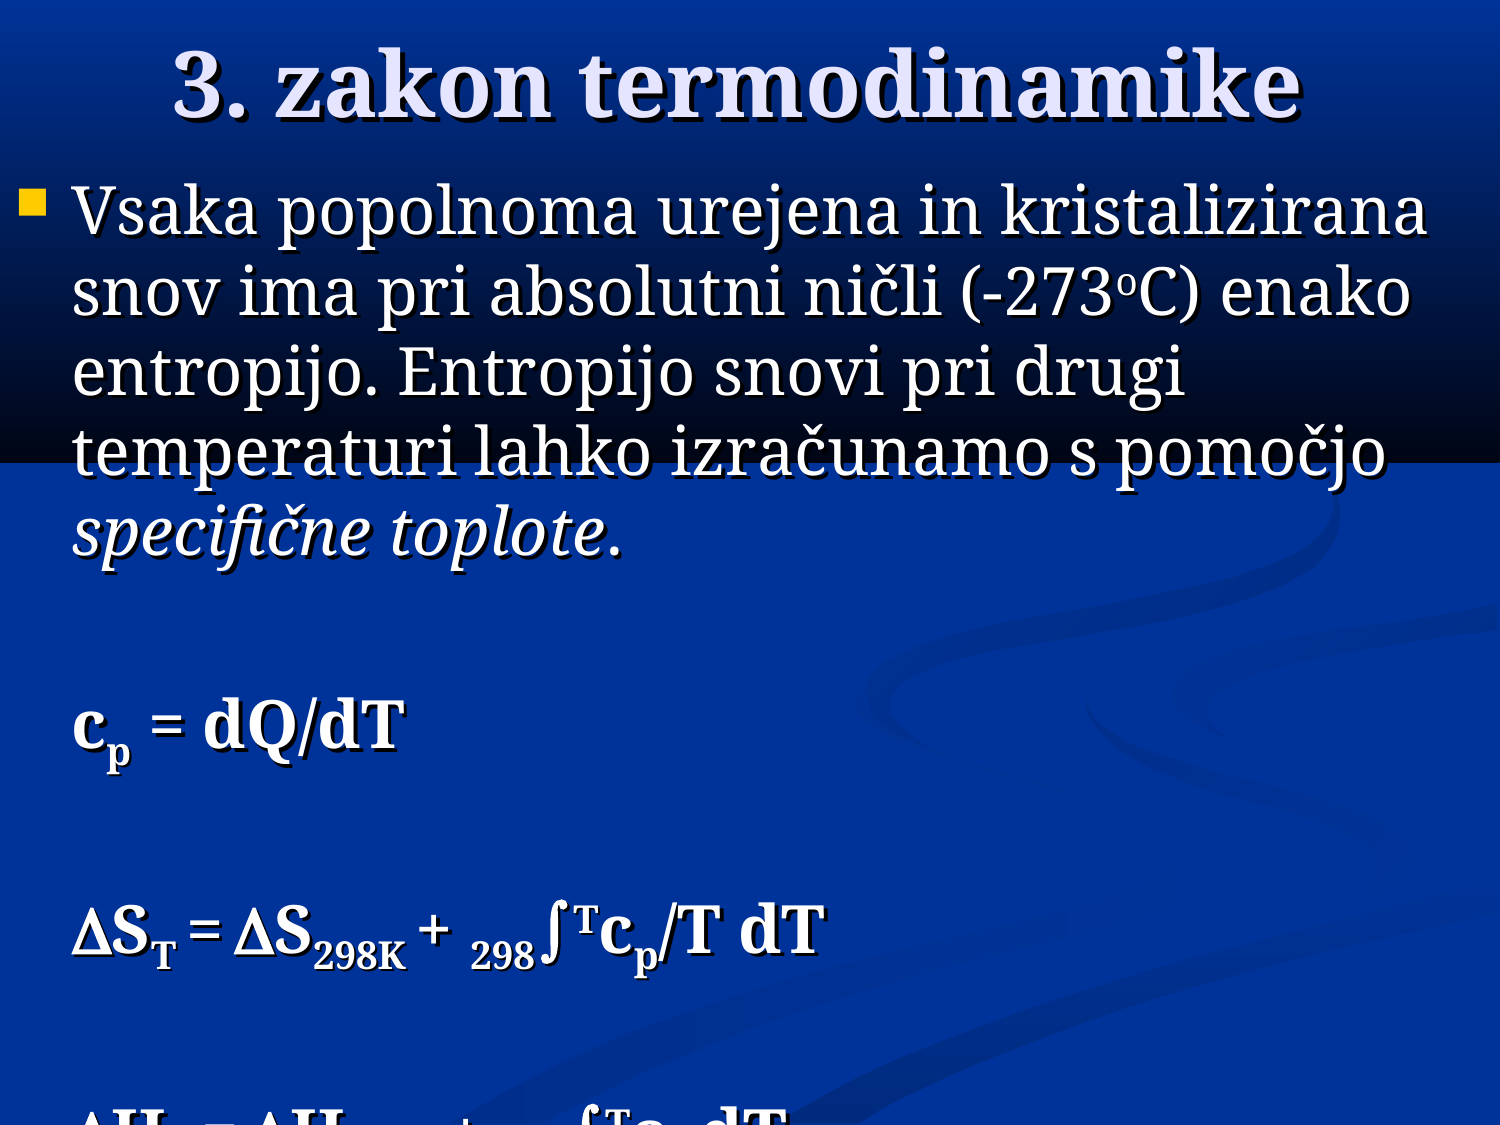

# 3. zakon termodinamike
Vsaka popolnoma urejena in kristalizirana snov ima pri absolutni ničli (-273oC) enako entropijo. Entropijo snovi pri drugi temperaturi lahko izračunamo s pomočjo specifične toplote.
	cp = dQ/dT
	ST = S298K + 298Tcp/T dT
	HT = H298K + 298Tcp dT